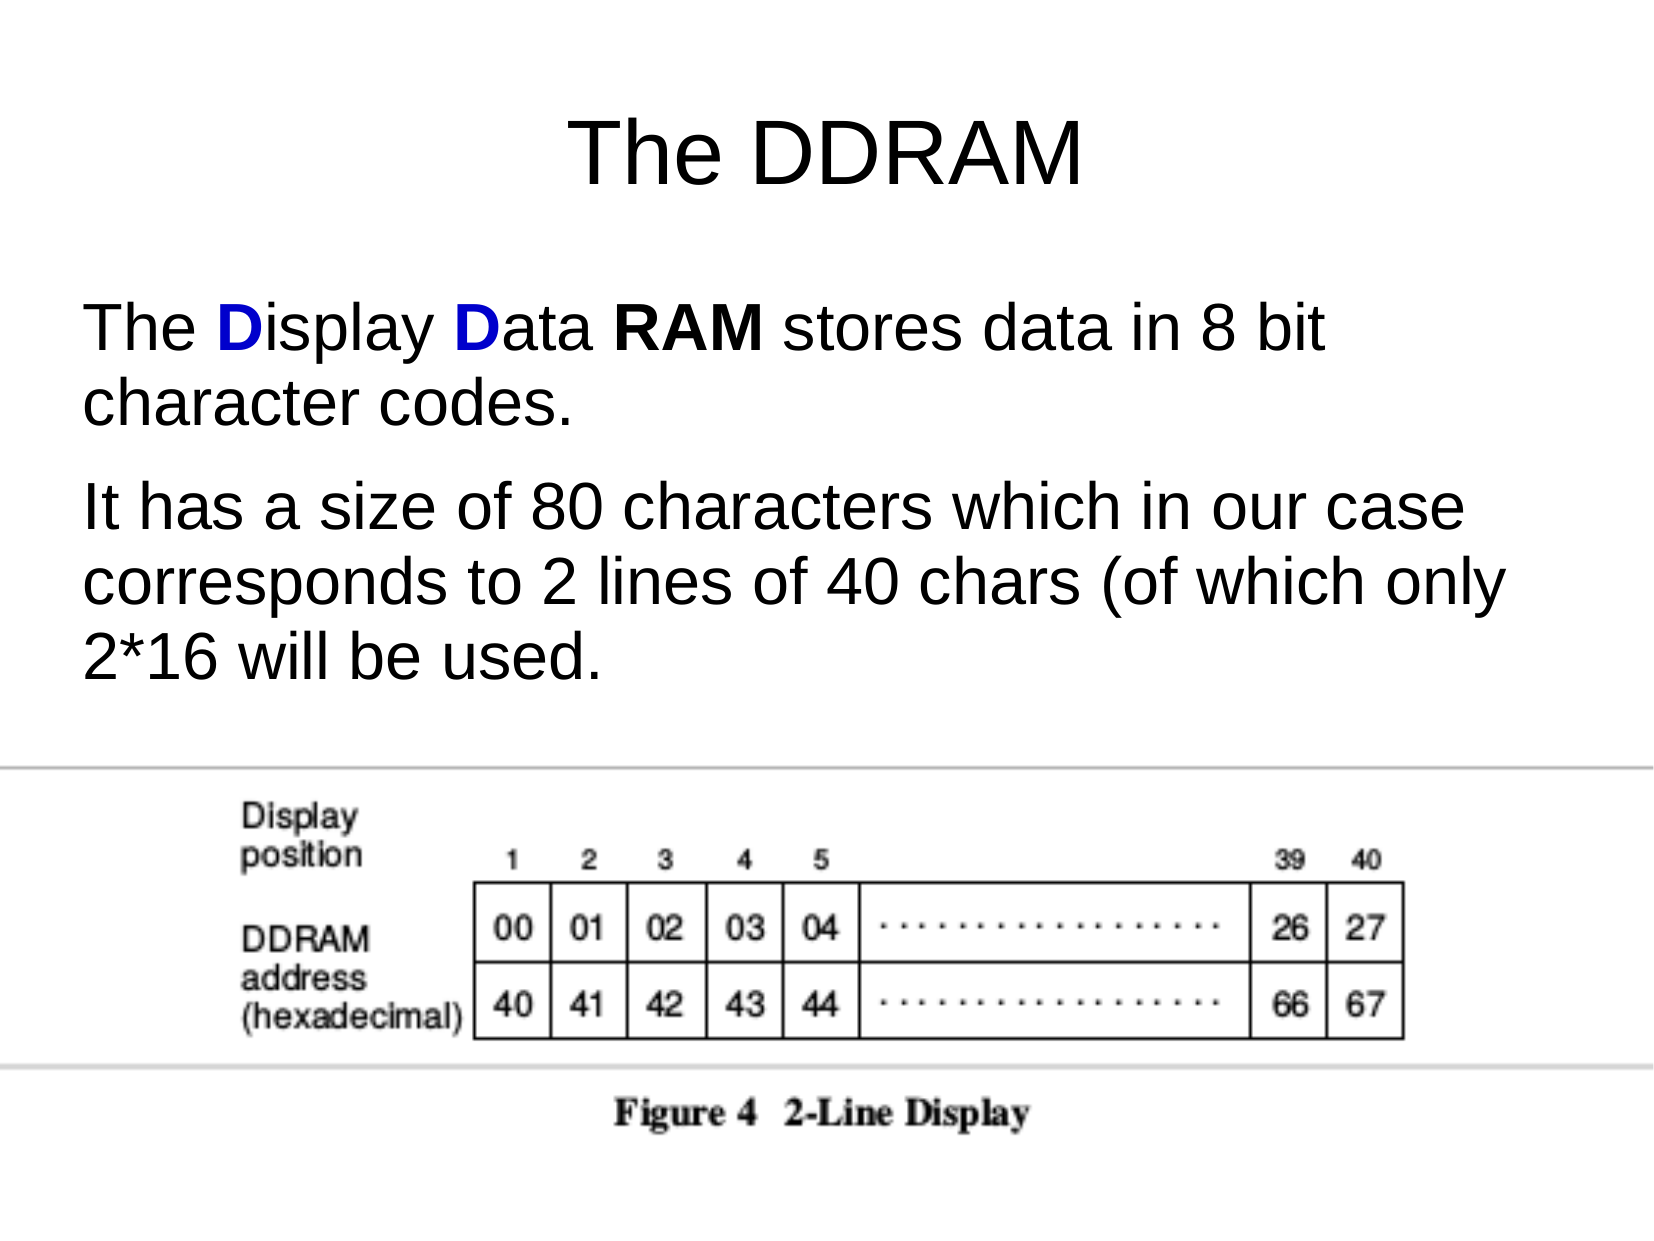

# The DDRAM
The Display Data RAM stores data in 8 bit character codes.
It has a size of 80 characters which in our case corresponds to 2 lines of 40 chars (of which only 2*16 will be used.